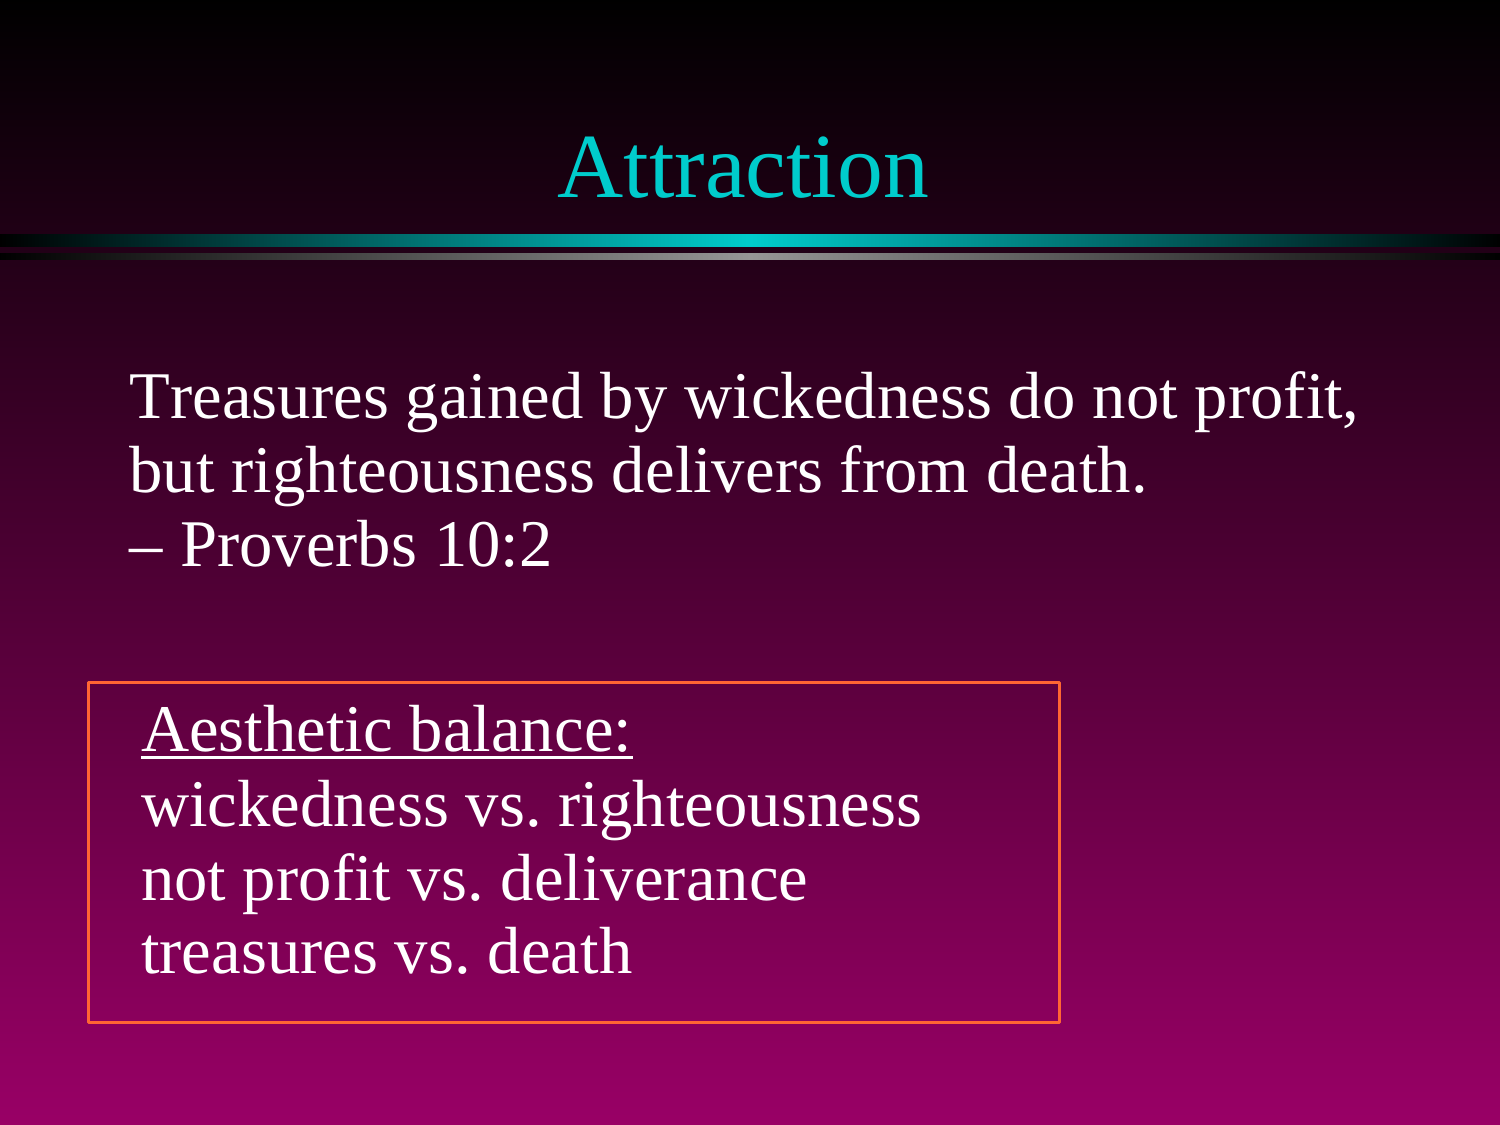

# Attraction
Treasures gained by wickedness do not profit,
but righteousness delivers from death.
– Proverbs 10:2
Aesthetic balance:
wickedness vs. righteousness
not profit vs. deliverance
treasures vs. death